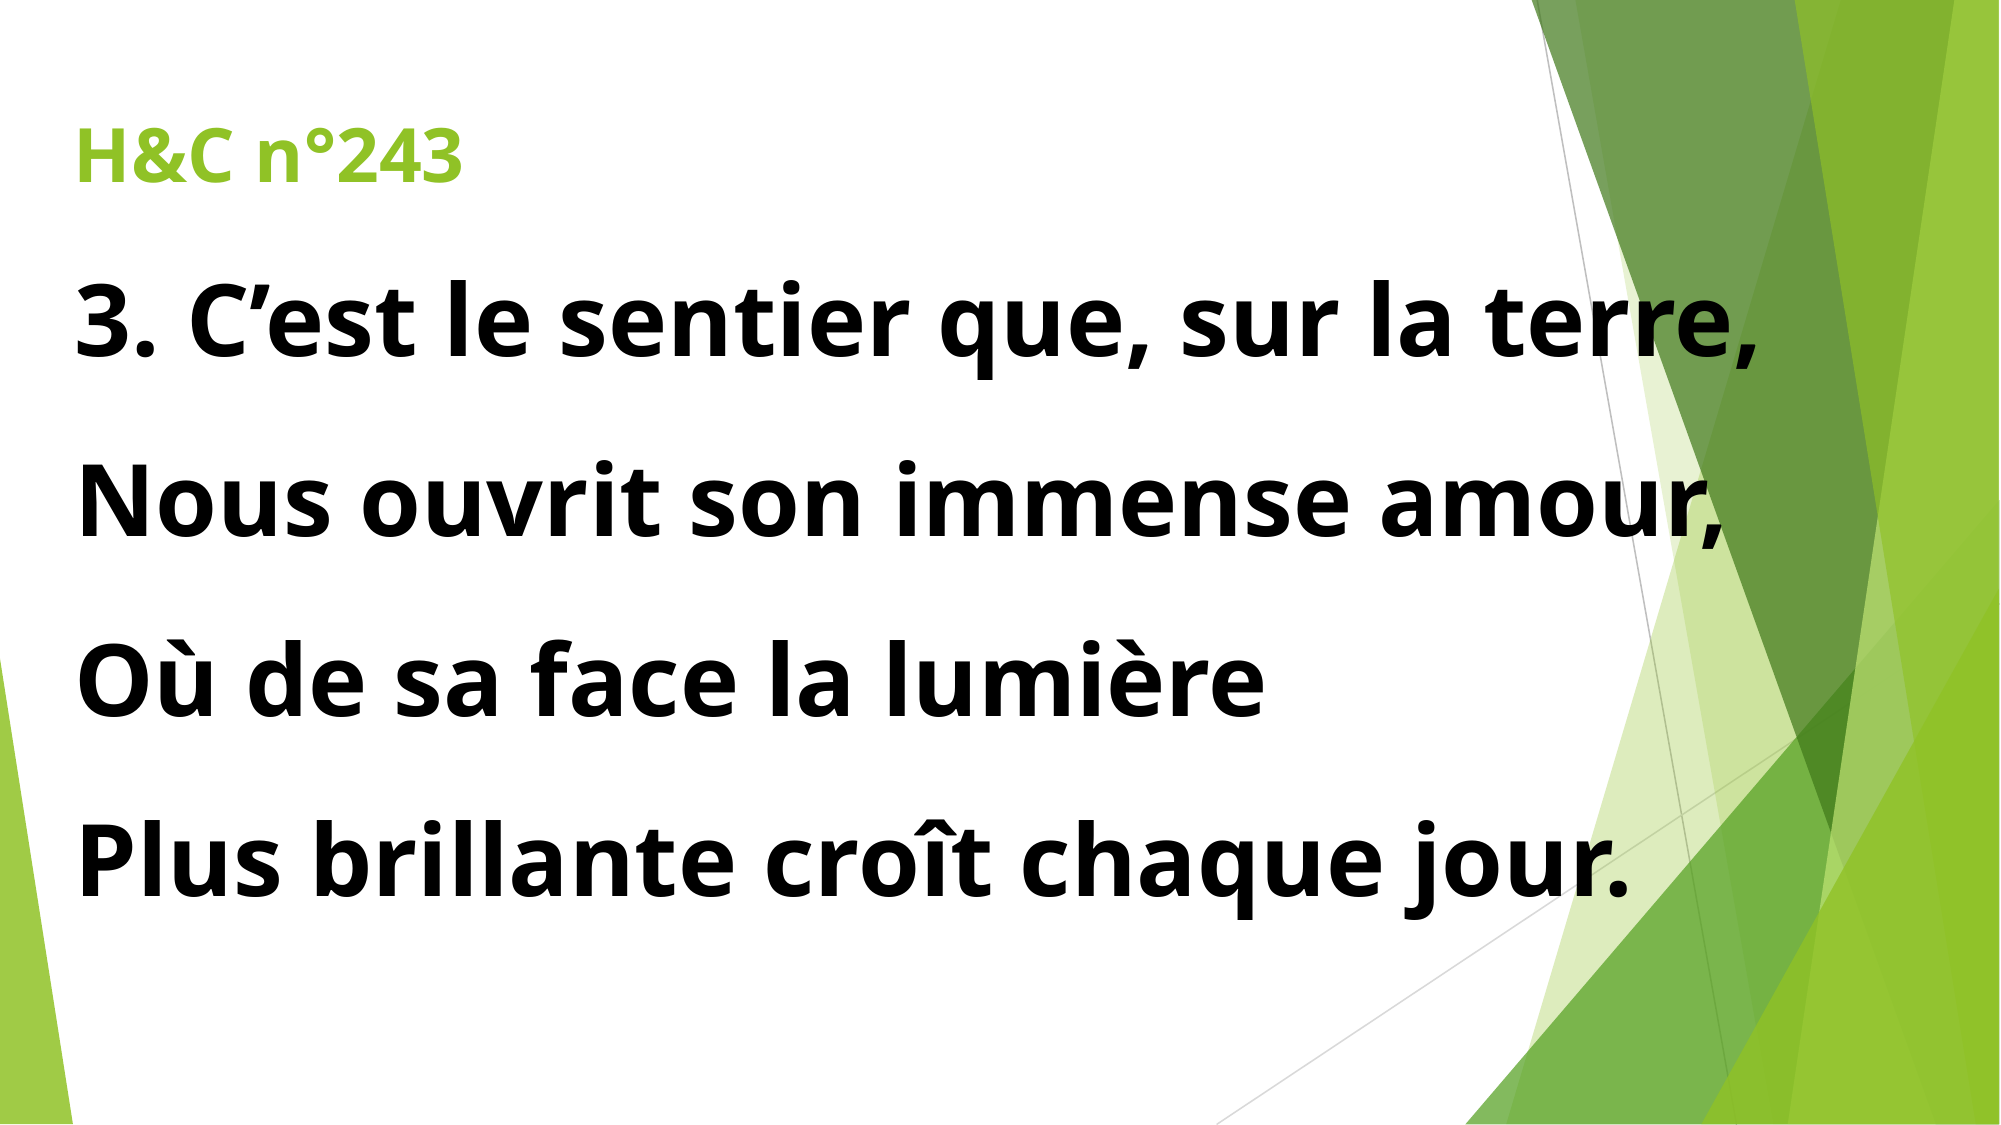

H&C n°243
3. C’est le sentier que, sur la terre,
Nous ouvrit son immense amour,
Où de sa face la lumière
Plus brillante croît chaque jour.